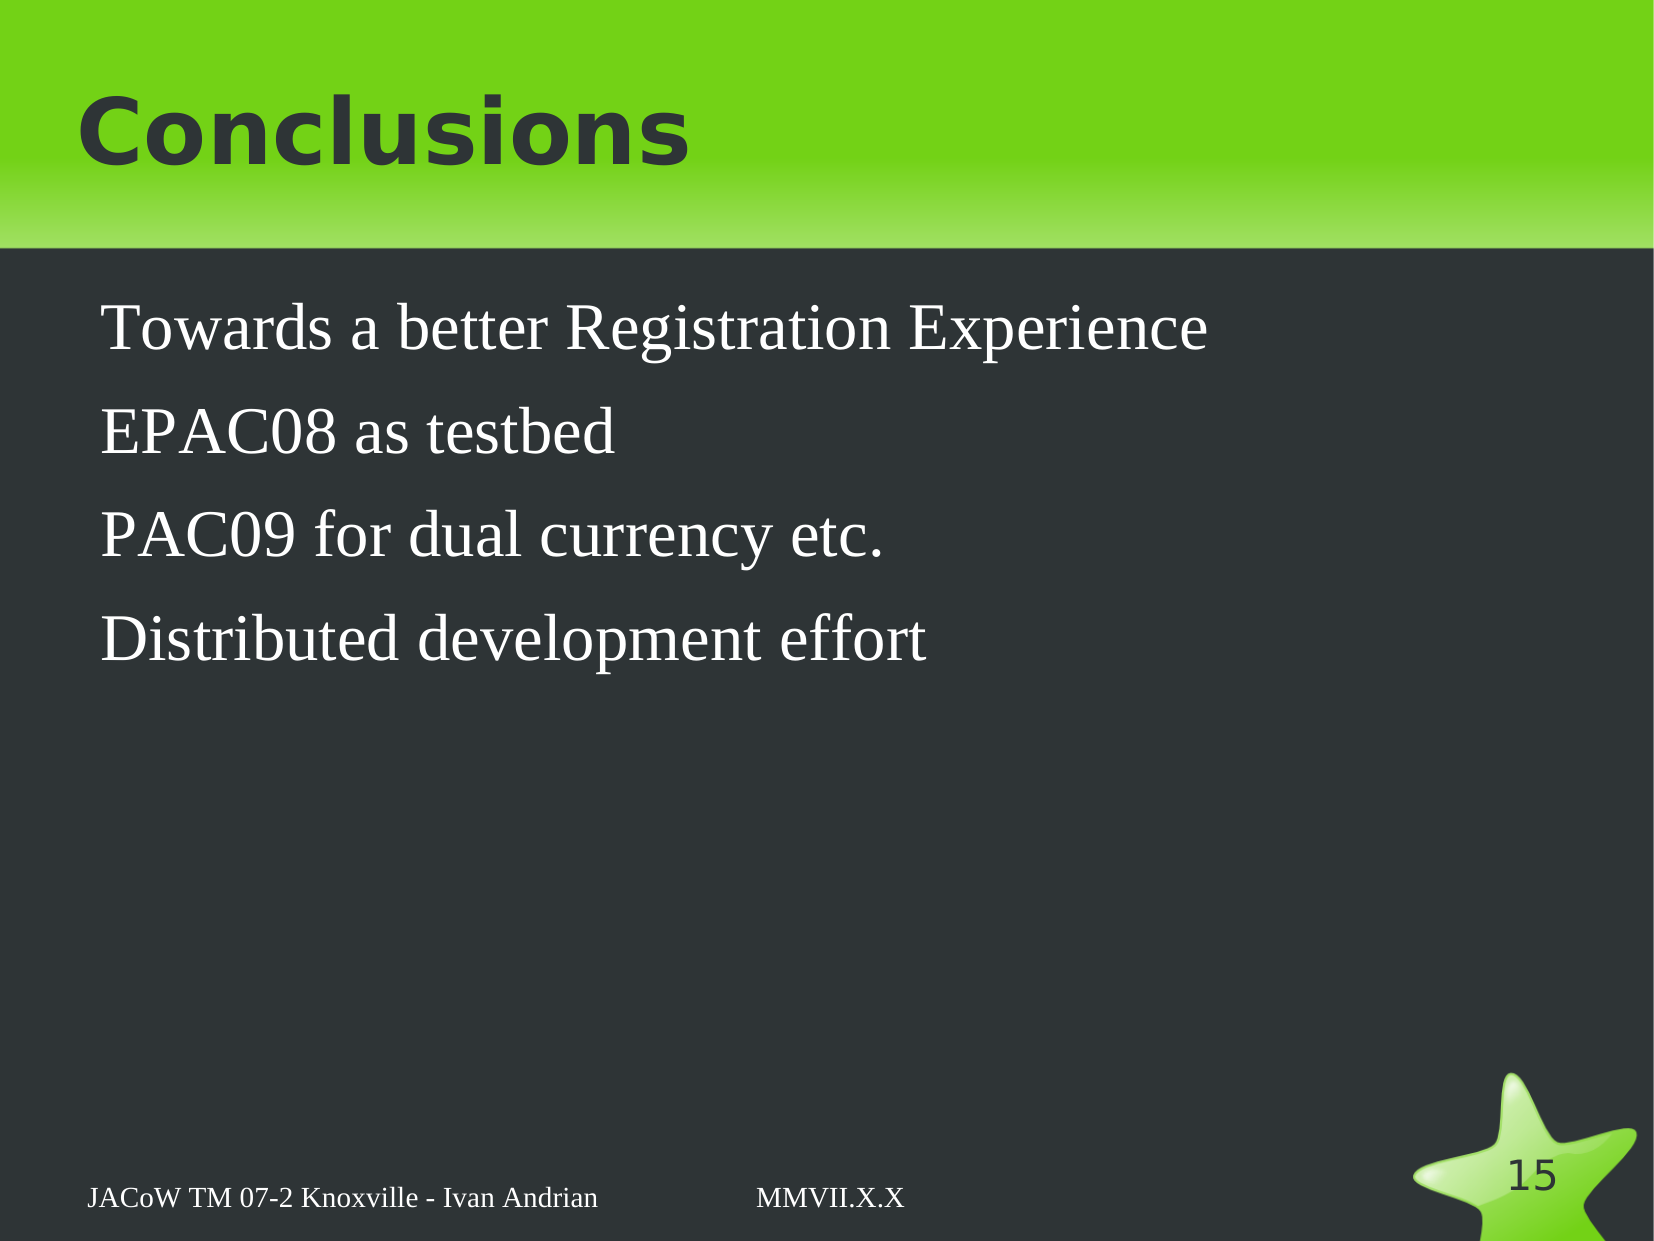

# Conclusions
Towards a better Registration Experience
EPAC08 as testbed
PAC09 for dual currency etc.
Distributed development effort
15
MMVII.X.X
JACoW TM 07-2 Knoxville - Ivan Andrian